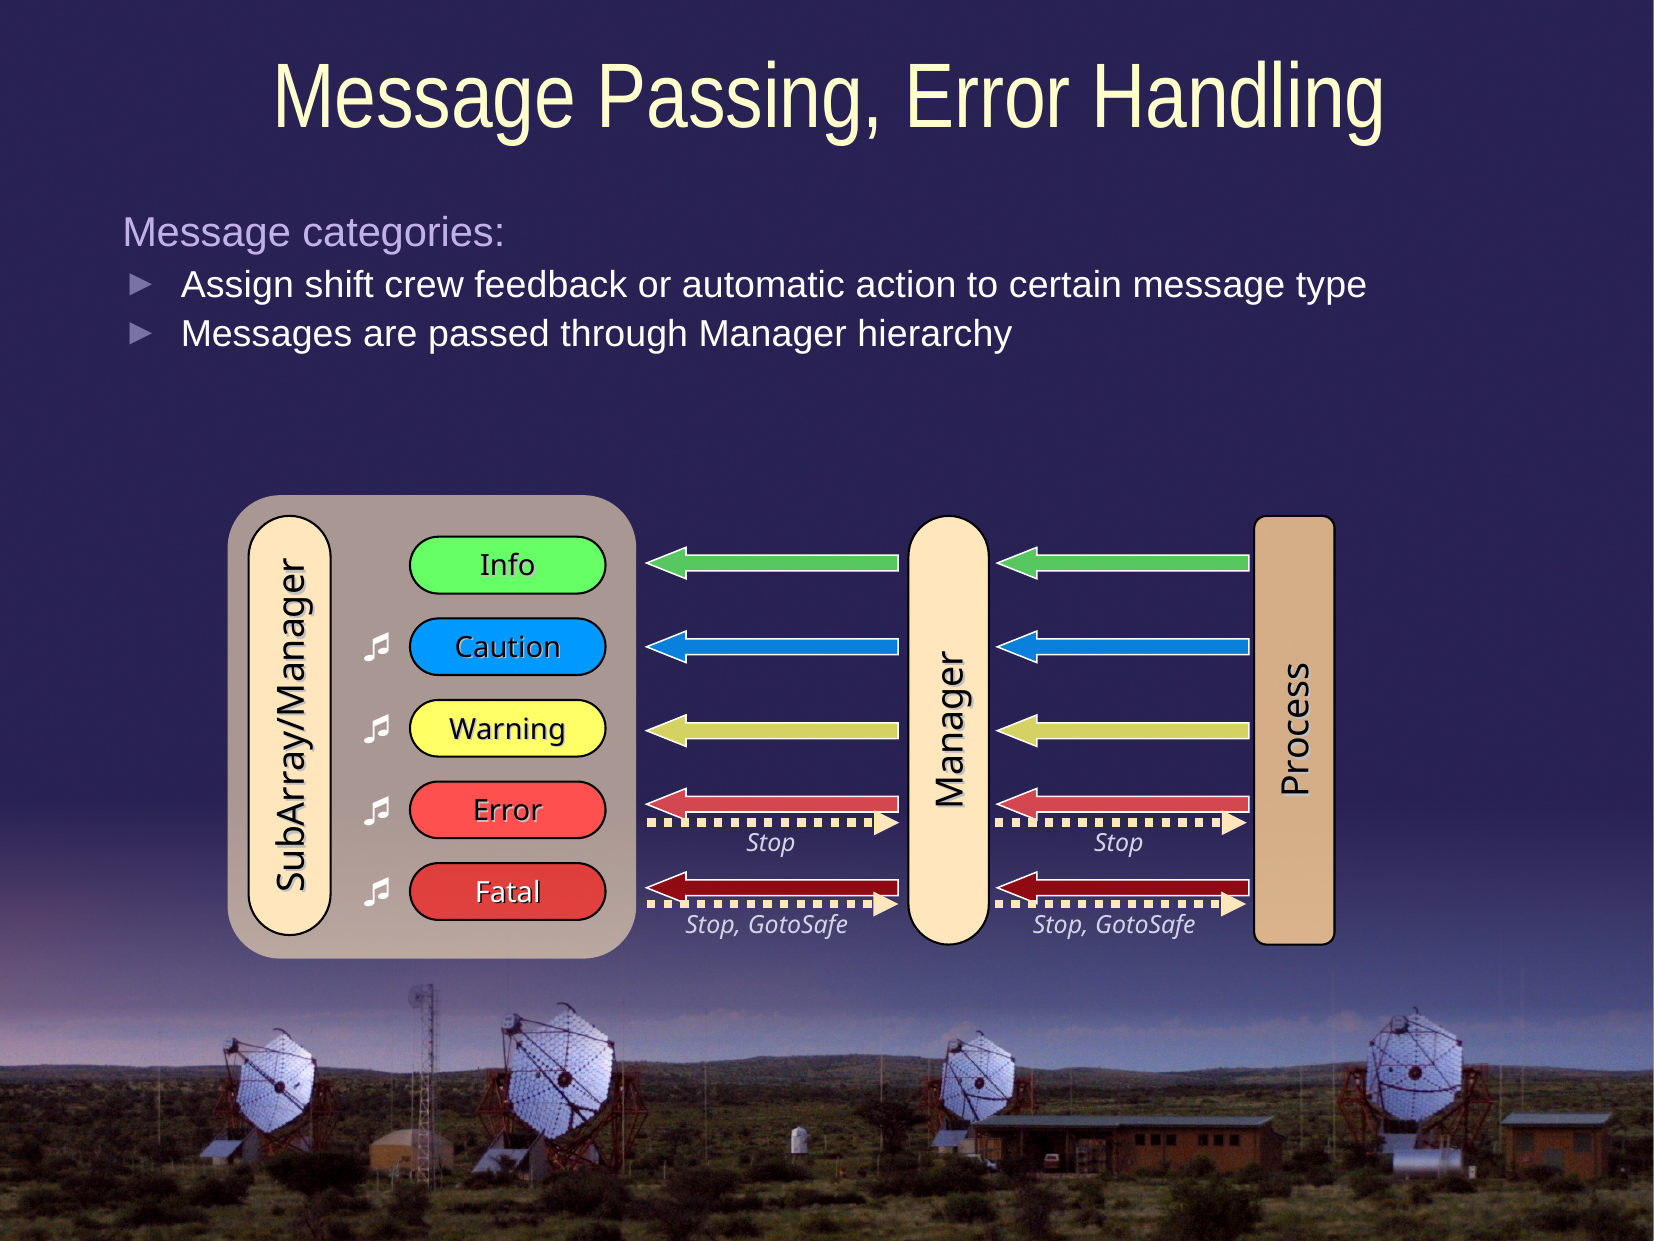

# Message Passing, Error Handling
Message categories:
Assign shift crew feedback or automatic action to certain message type
Messages are passed through Manager hierarchy
Info

Caution
SubArray/Manager
Manager
Process

Warning

Error
Stop
Stop
Fatal

Stop, GotoSafe
Stop, GotoSafe